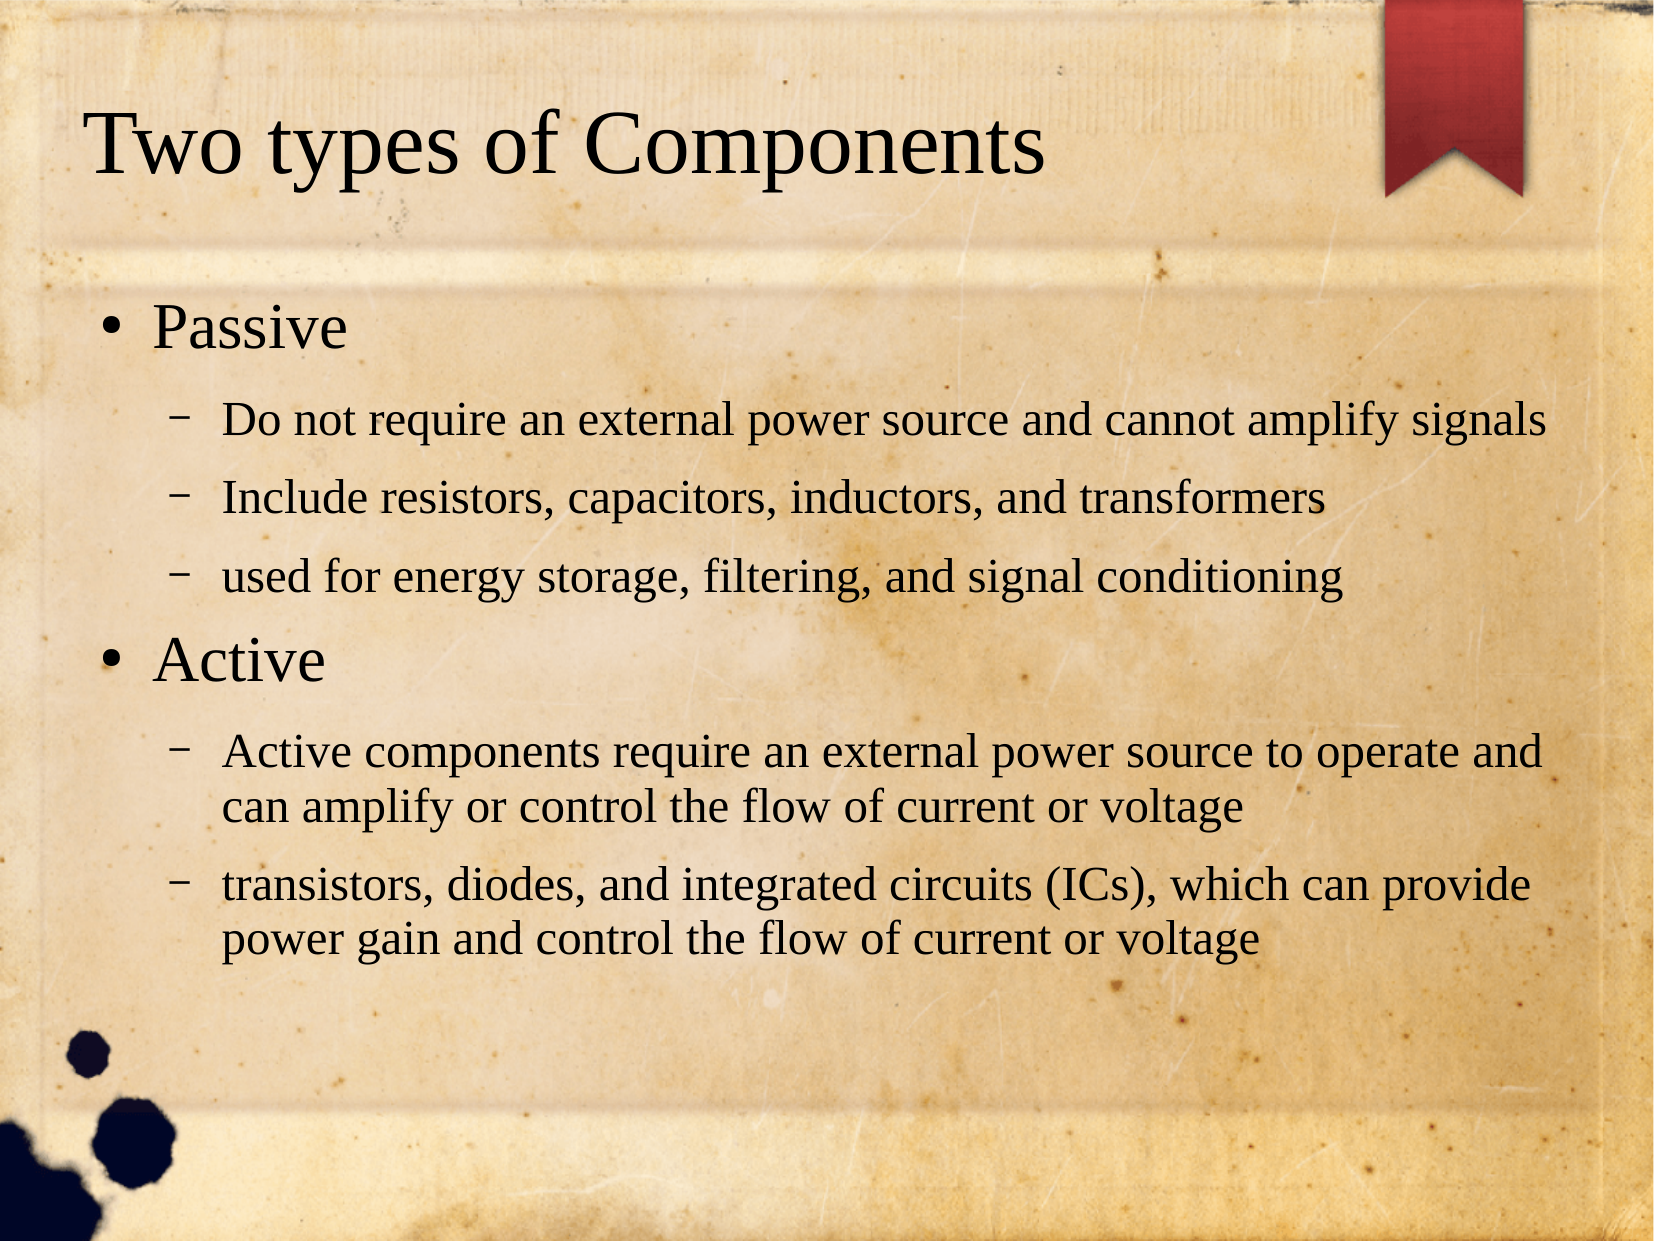

# Two types of Components
Passive
Do not require an external power source and cannot amplify signals
Include resistors, capacitors, inductors, and transformers
used for energy storage, filtering, and signal conditioning
Active
Active components require an external power source to operate and can amplify or control the flow of current or voltage
transistors, diodes, and integrated circuits (ICs), which can provide power gain and control the flow of current or voltage